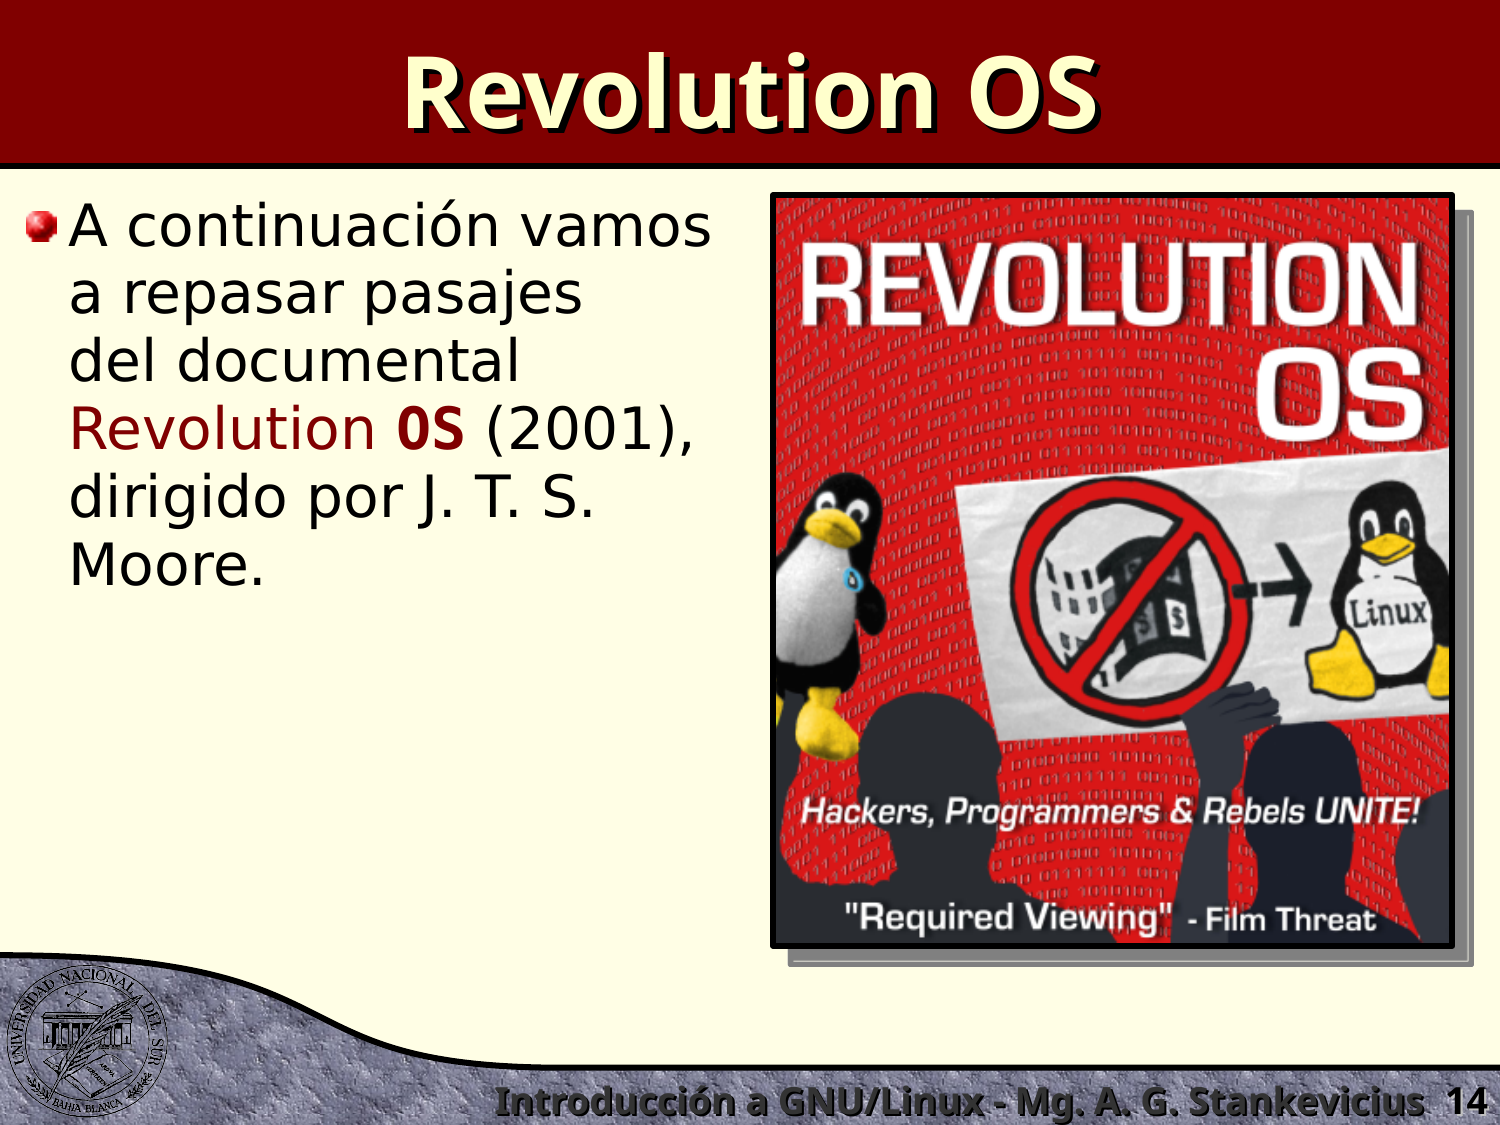

# Revolution OS
A continuación vamos a repasar pasajes
del documental Revolution OS (2001), dirigido por J. T. S. Moore.
14